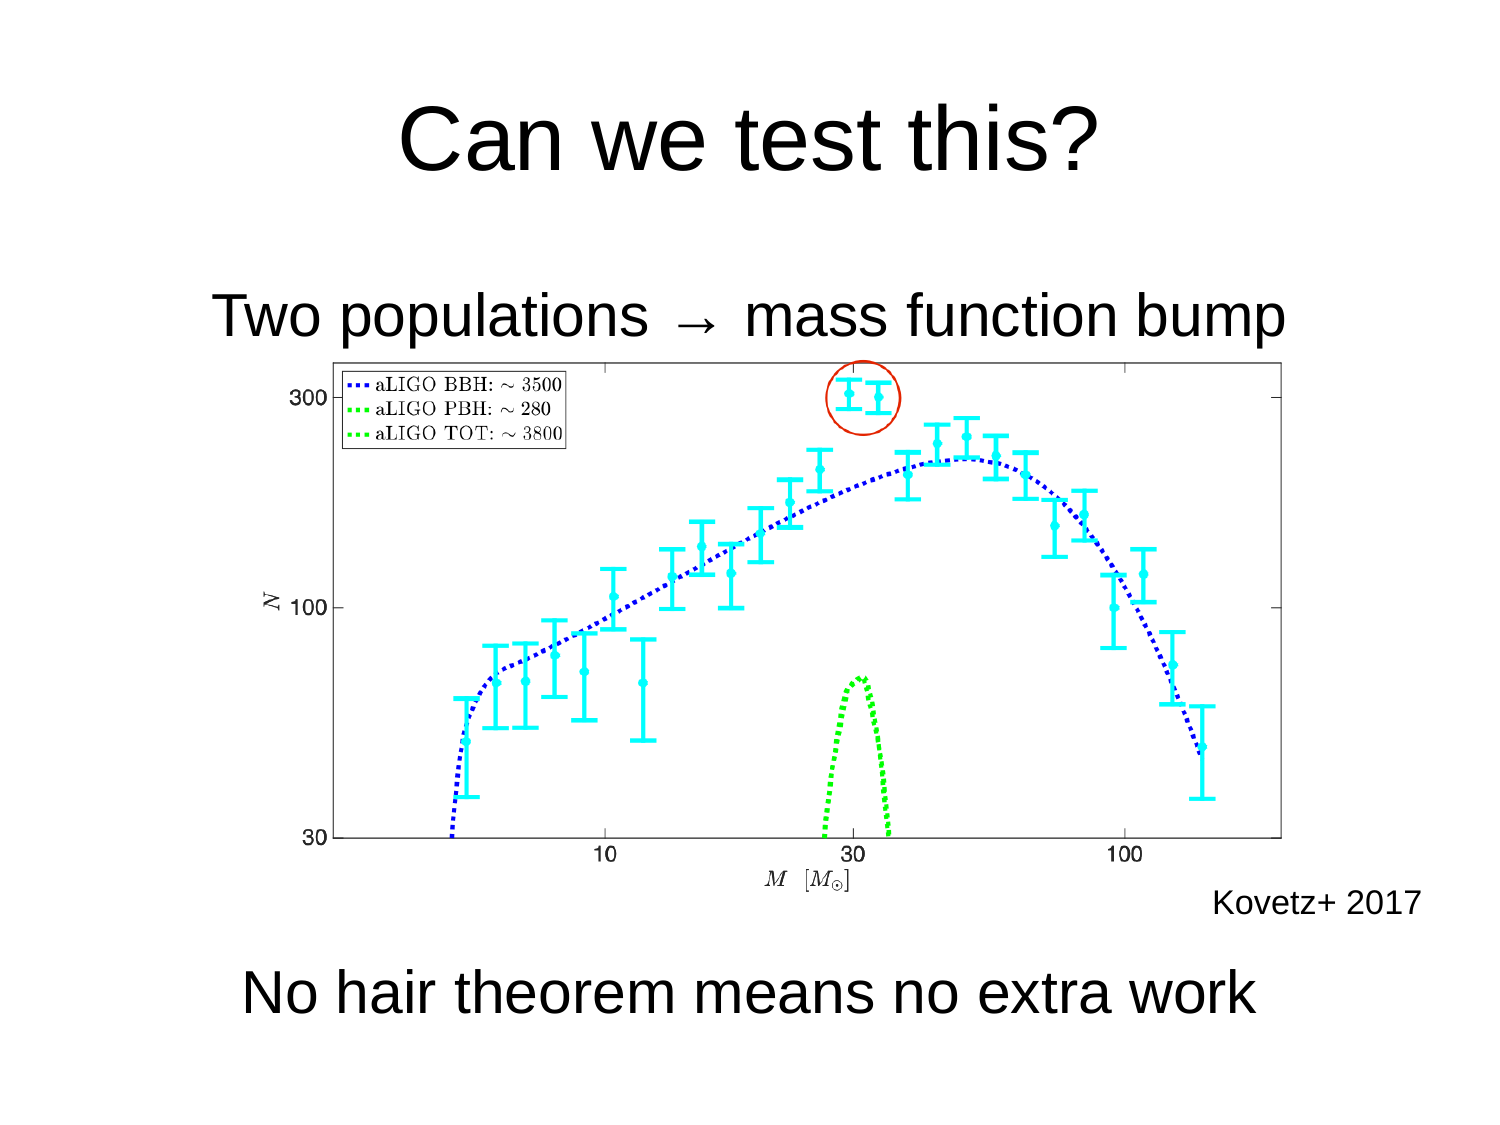

# Can we test this?
Two populations → mass function bump
No hair theorem means no extra work
Kovetz+ 2017